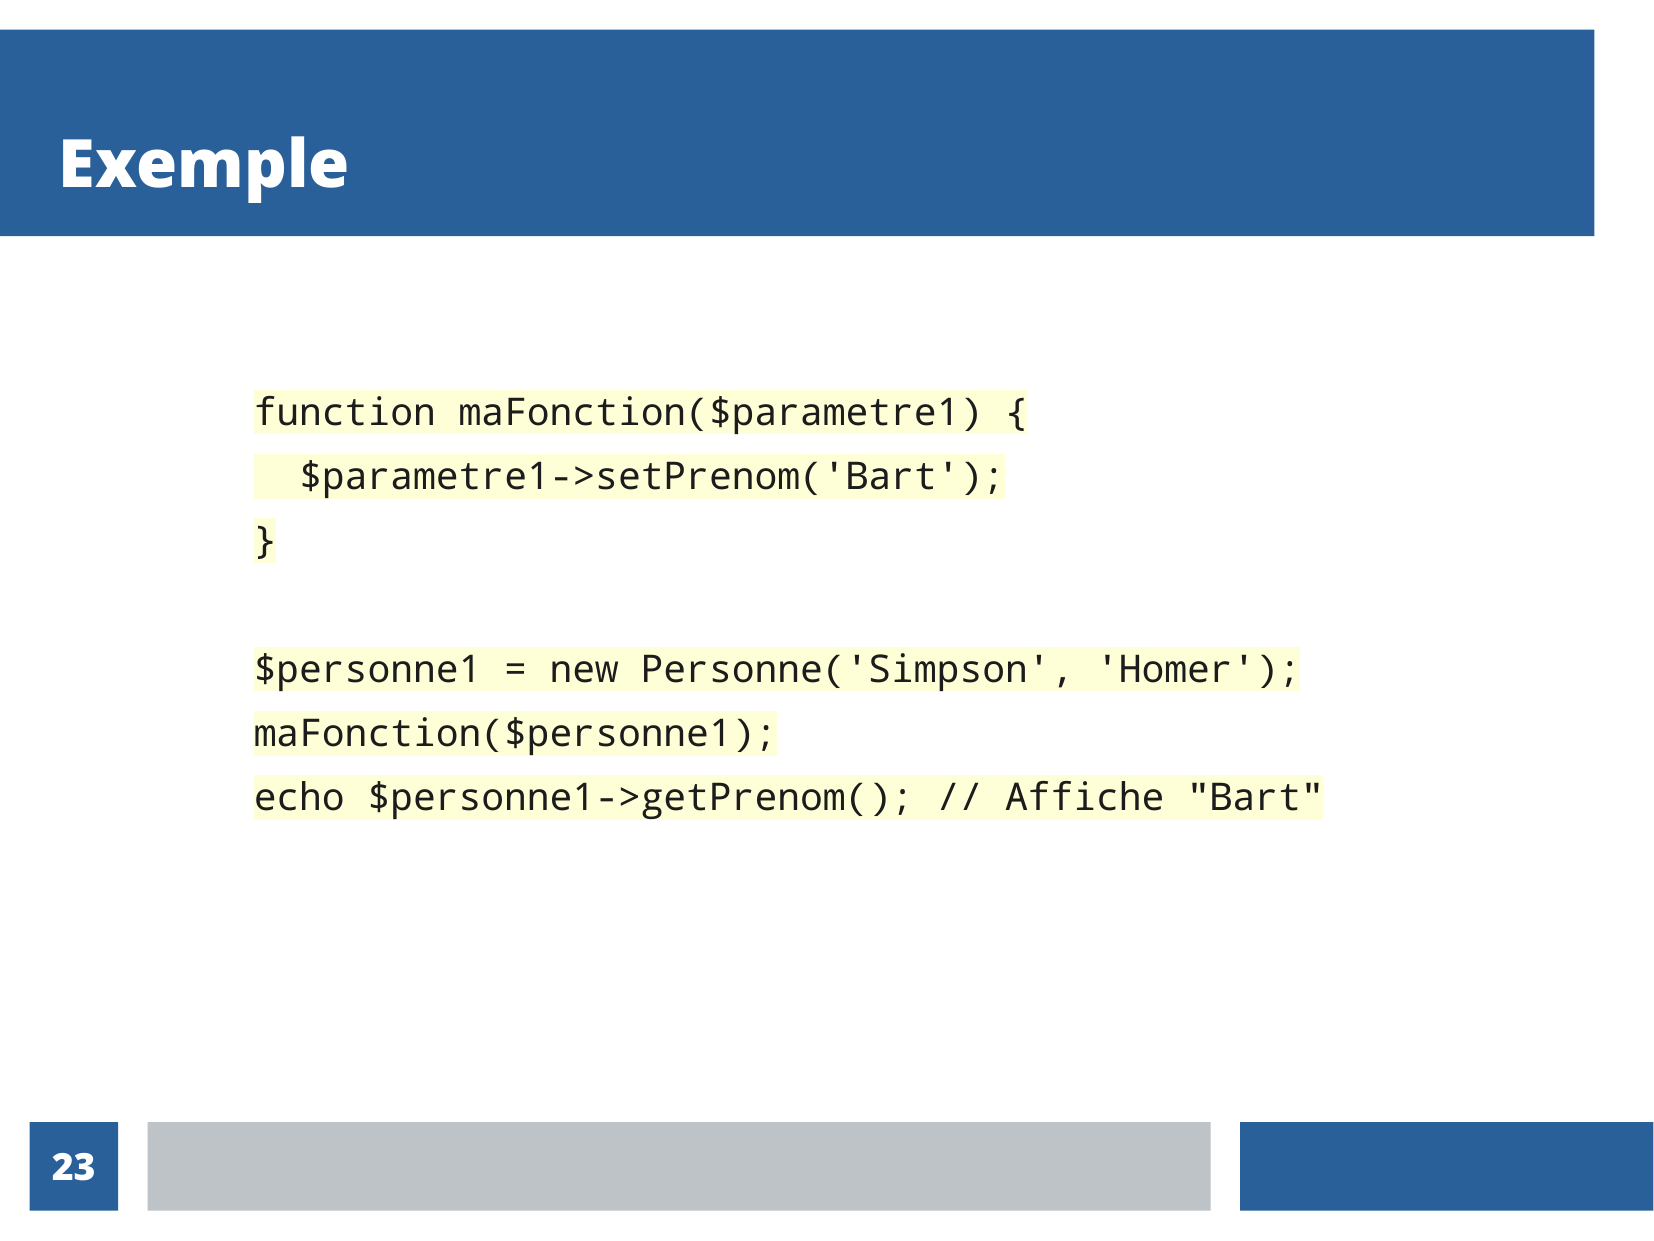

# Exemple
function maFonction($parametre1) {
 $parametre1->setPrenom('Bart');
}
$personne1 = new Personne('Simpson', 'Homer');
maFonction($personne1);
echo $personne1->getPrenom(); // Affiche "Bart"
23